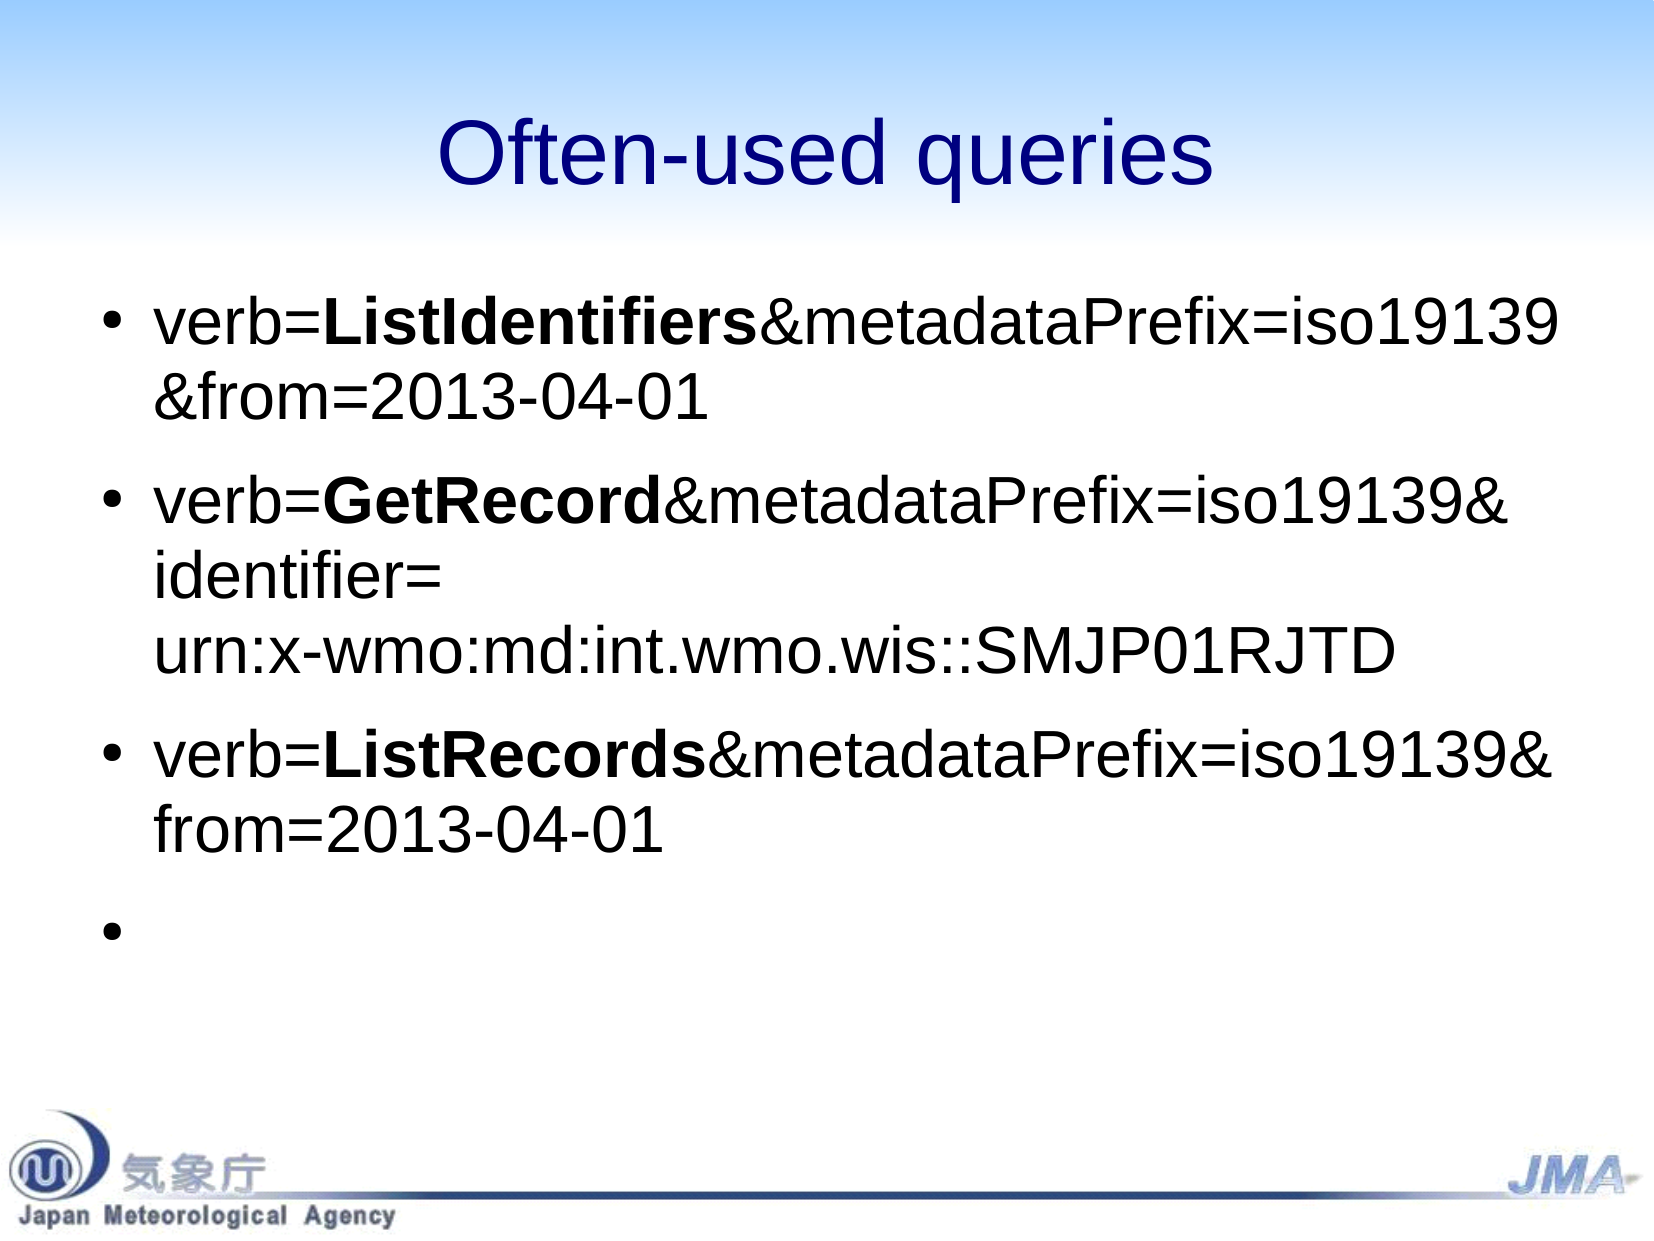

# Often-used queries
verb=ListIdentifiers&metadataPrefix=iso19139&from=2013-04-01
verb=GetRecord&metadataPrefix=iso19139&
identifier=
urn:x-wmo:md:int.wmo.wis::SMJP01RJTD
verb=ListRecords&metadataPrefix=iso19139&from=2013-04-01